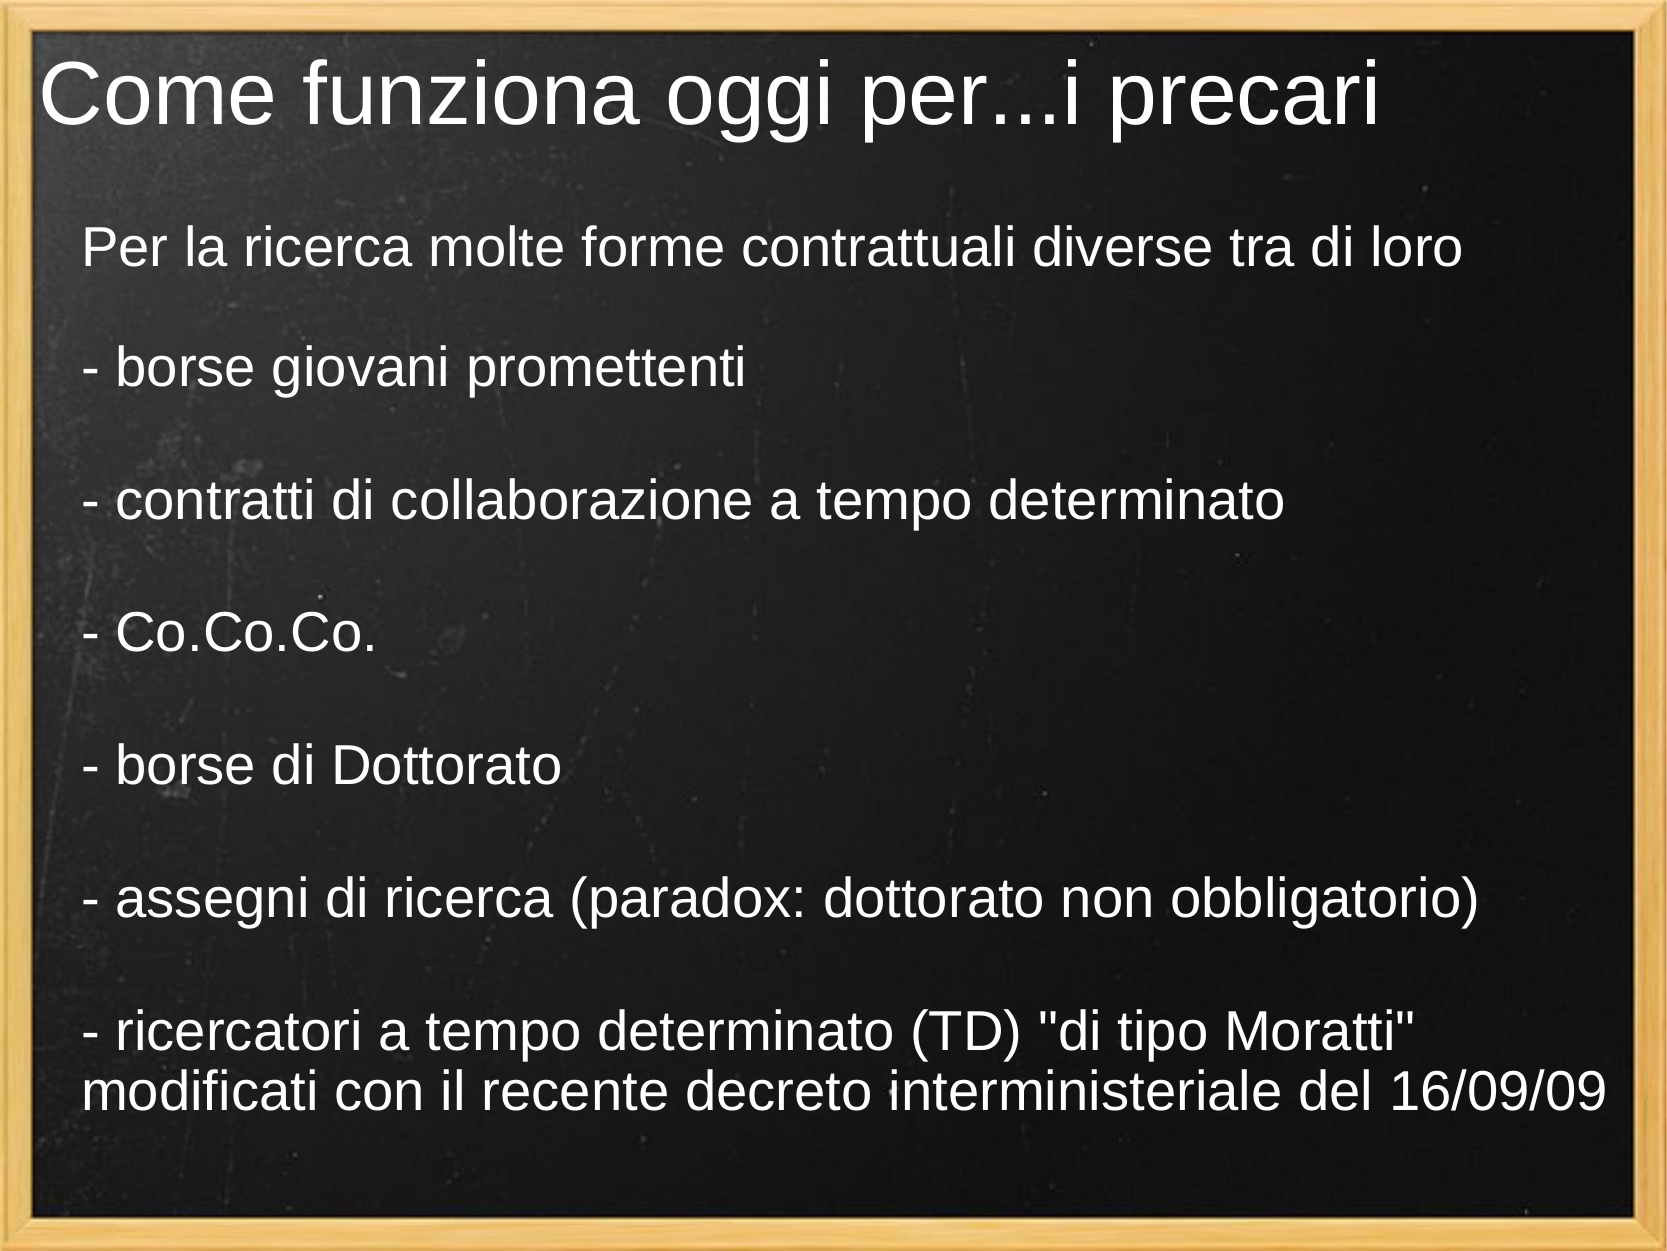

# Come funziona oggi per...i precari
Per la ricerca molte forme contrattuali diverse tra di loro
- borse giovani promettenti
- contratti di collaborazione a tempo determinato
- Co.Co.Co.
- borse di Dottorato
- assegni di ricerca (paradox: dottorato non obbligatorio)
- ricercatori a tempo determinato (TD) "di tipo Moratti" modificati con il recente decreto interministeriale del 16/09/09